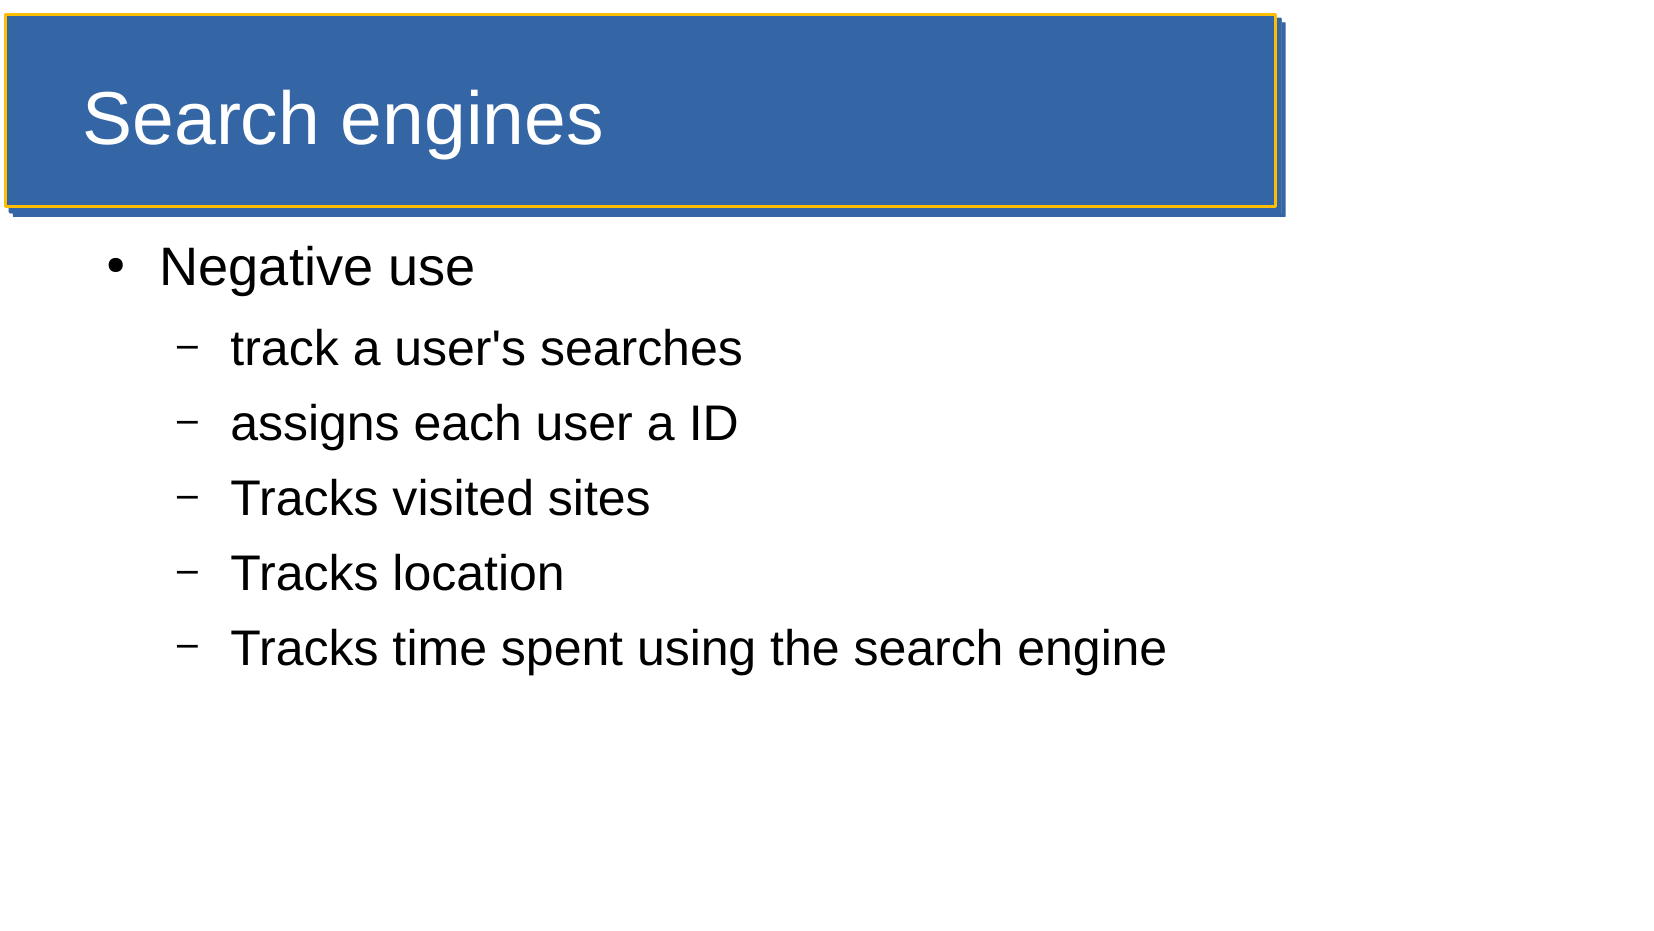

# Search engines
Negative use
track a user's searches
assigns each user a ID
Tracks visited sites
Tracks location
Tracks time spent using the search engine